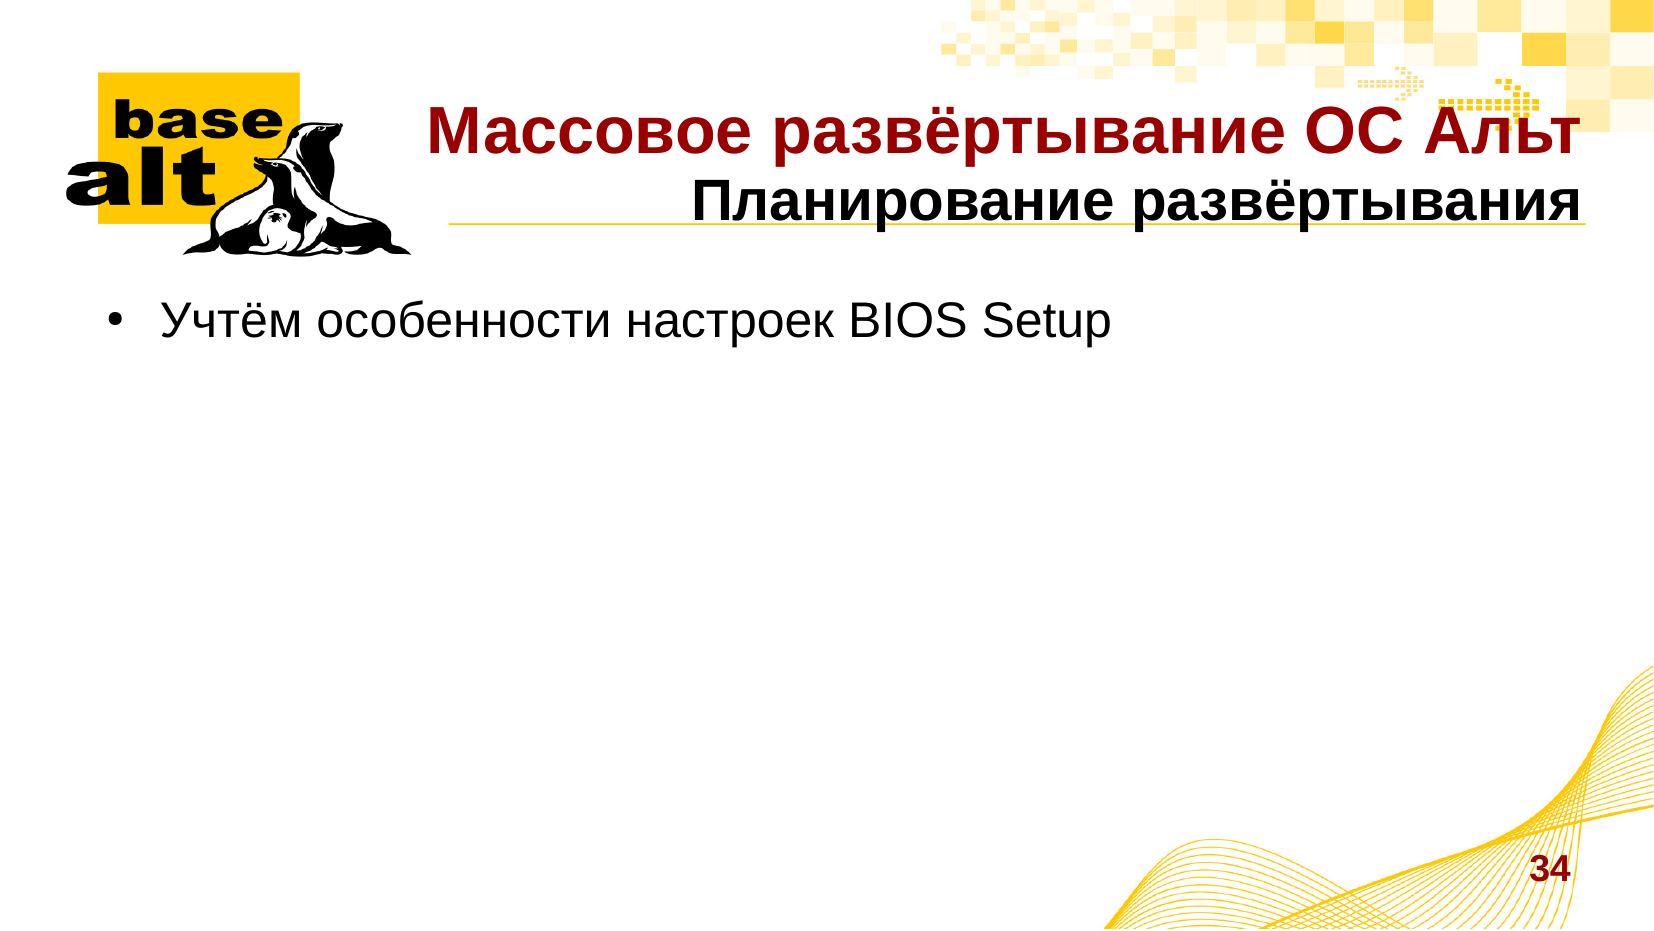

# Массовое развёртывание ОС Альт Планирование развёртывания
Учтём особенности настроек BIOS Setup
34